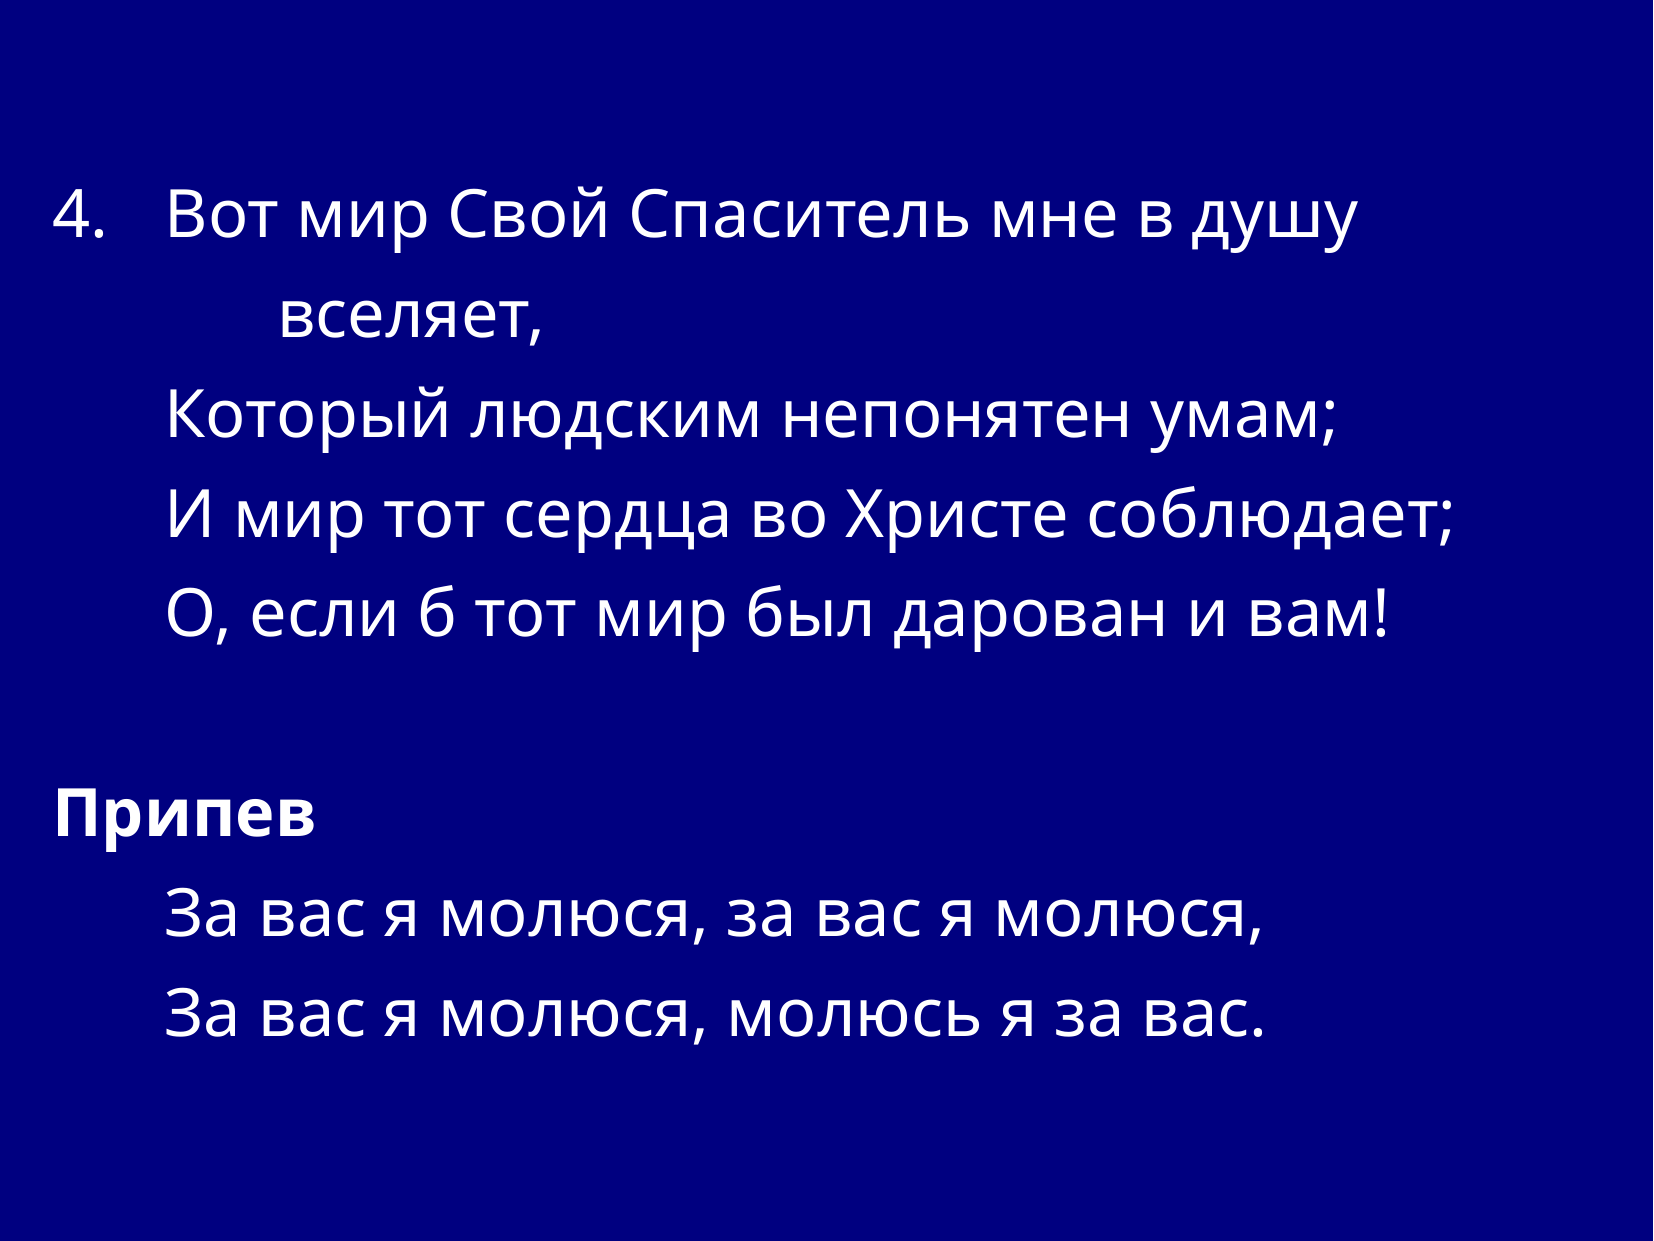

4.	Вот мир Свой Спаситель мне в душу
		вселяет,
	Который людским непонятен умам;
	И мир тот сердца во Христе соблюдает;
	О, если б тот мир был дарован и вам!
Припев
	За вас я молюся, за вас я молюся,
	За вас я молюся, молюсь я за вас.